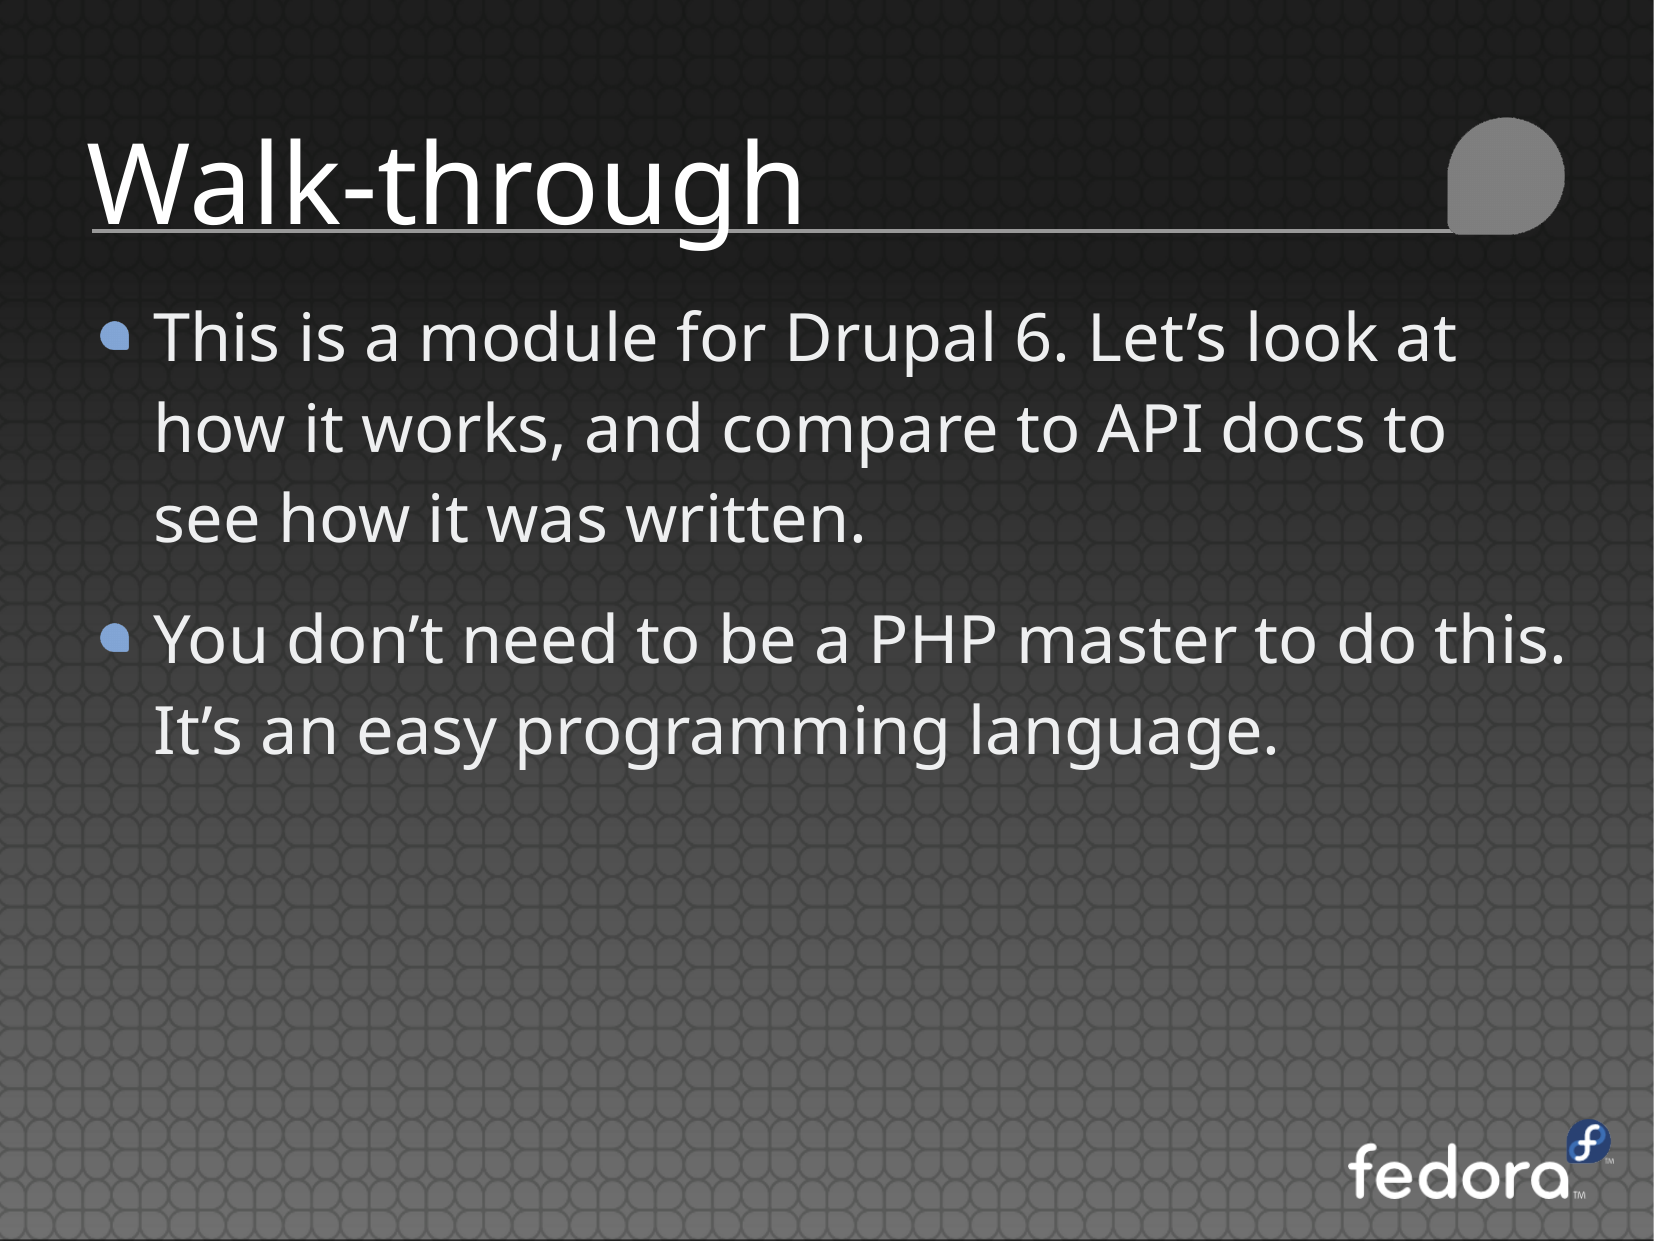

# Walk-through
This is a module for Drupal 6. Let’s look at how it works, and compare to API docs to see how it was written.
You don’t need to be a PHP master to do this. It’s an easy programming language.